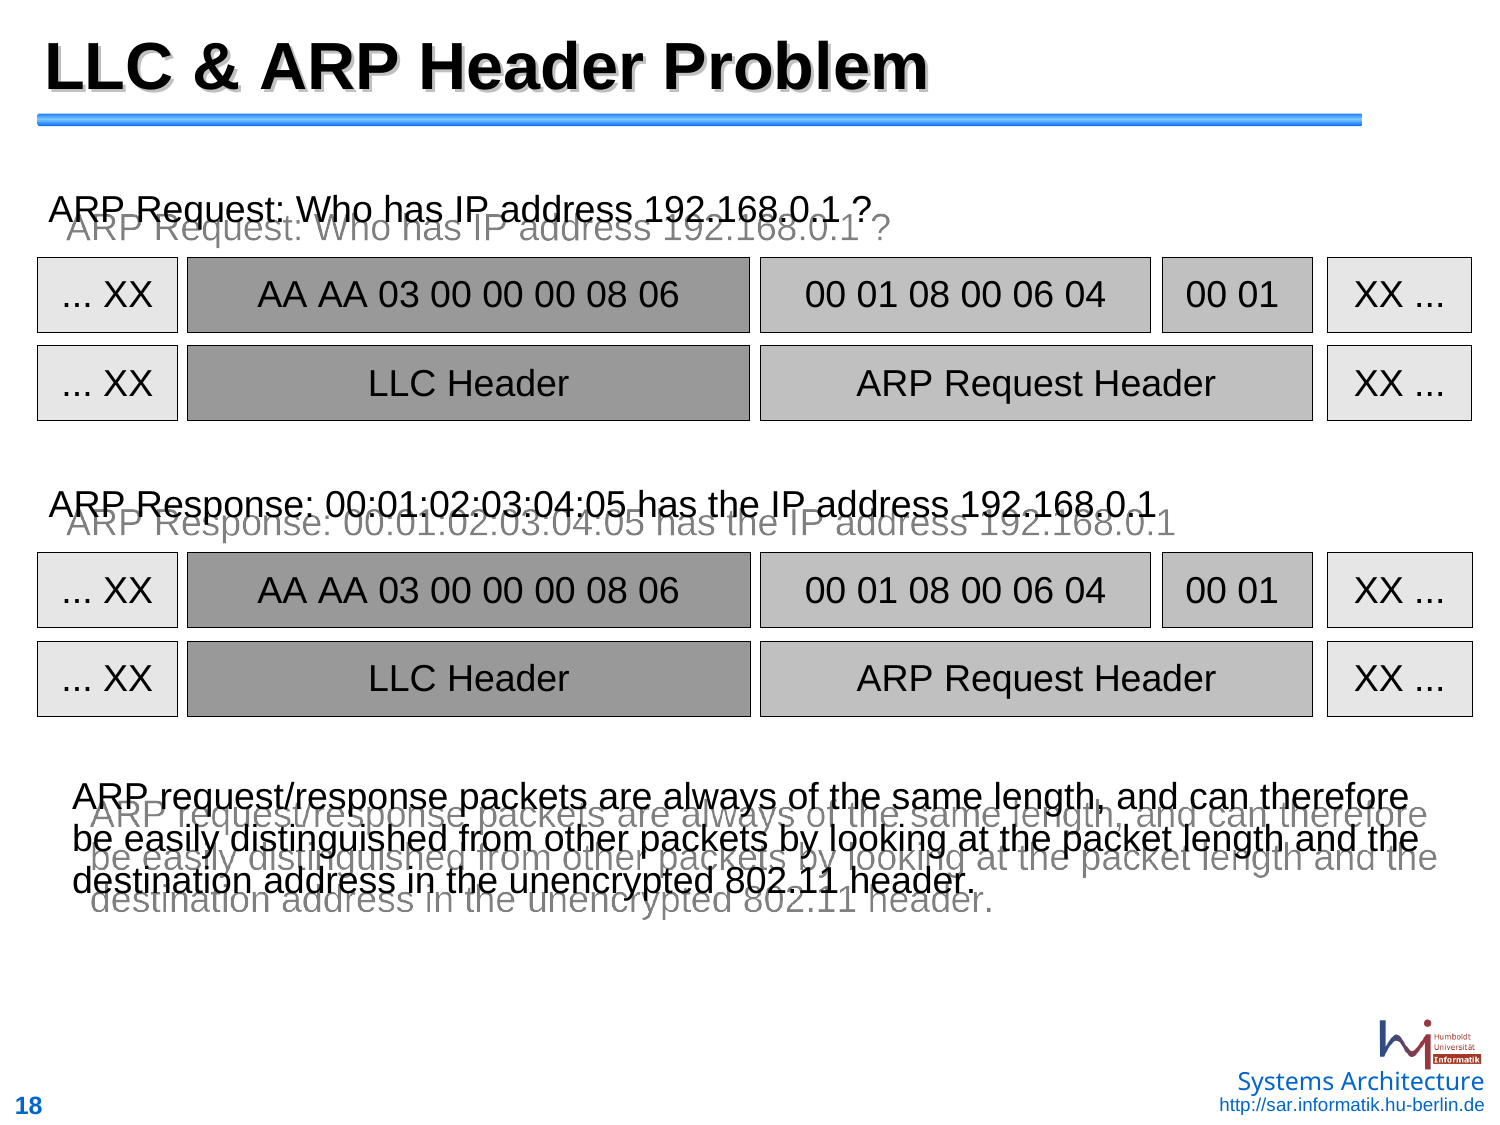

# LLC & ARP Header Problem
ARP Request: Who has IP address 192.168.0.1 ?
... XX
AA AA 03 00 00 00 08 06
00 01 08 00 06 04
00 01
XX ...
... XX
LLC Header
ARP Request Header
XX ...
ARP Response: 00:01:02:03:04:05 has the IP address 192.168.0.1
... XX
AA AA 03 00 00 00 08 06
00 01 08 00 06 04
00 01
XX ...
... XX
LLC Header
ARP Request Header
XX ...
ARP request/response packets are always of the same length, and can therefore be easily distinguished from other packets by looking at the packet length and the destination address in the unencrypted 802.11 header.